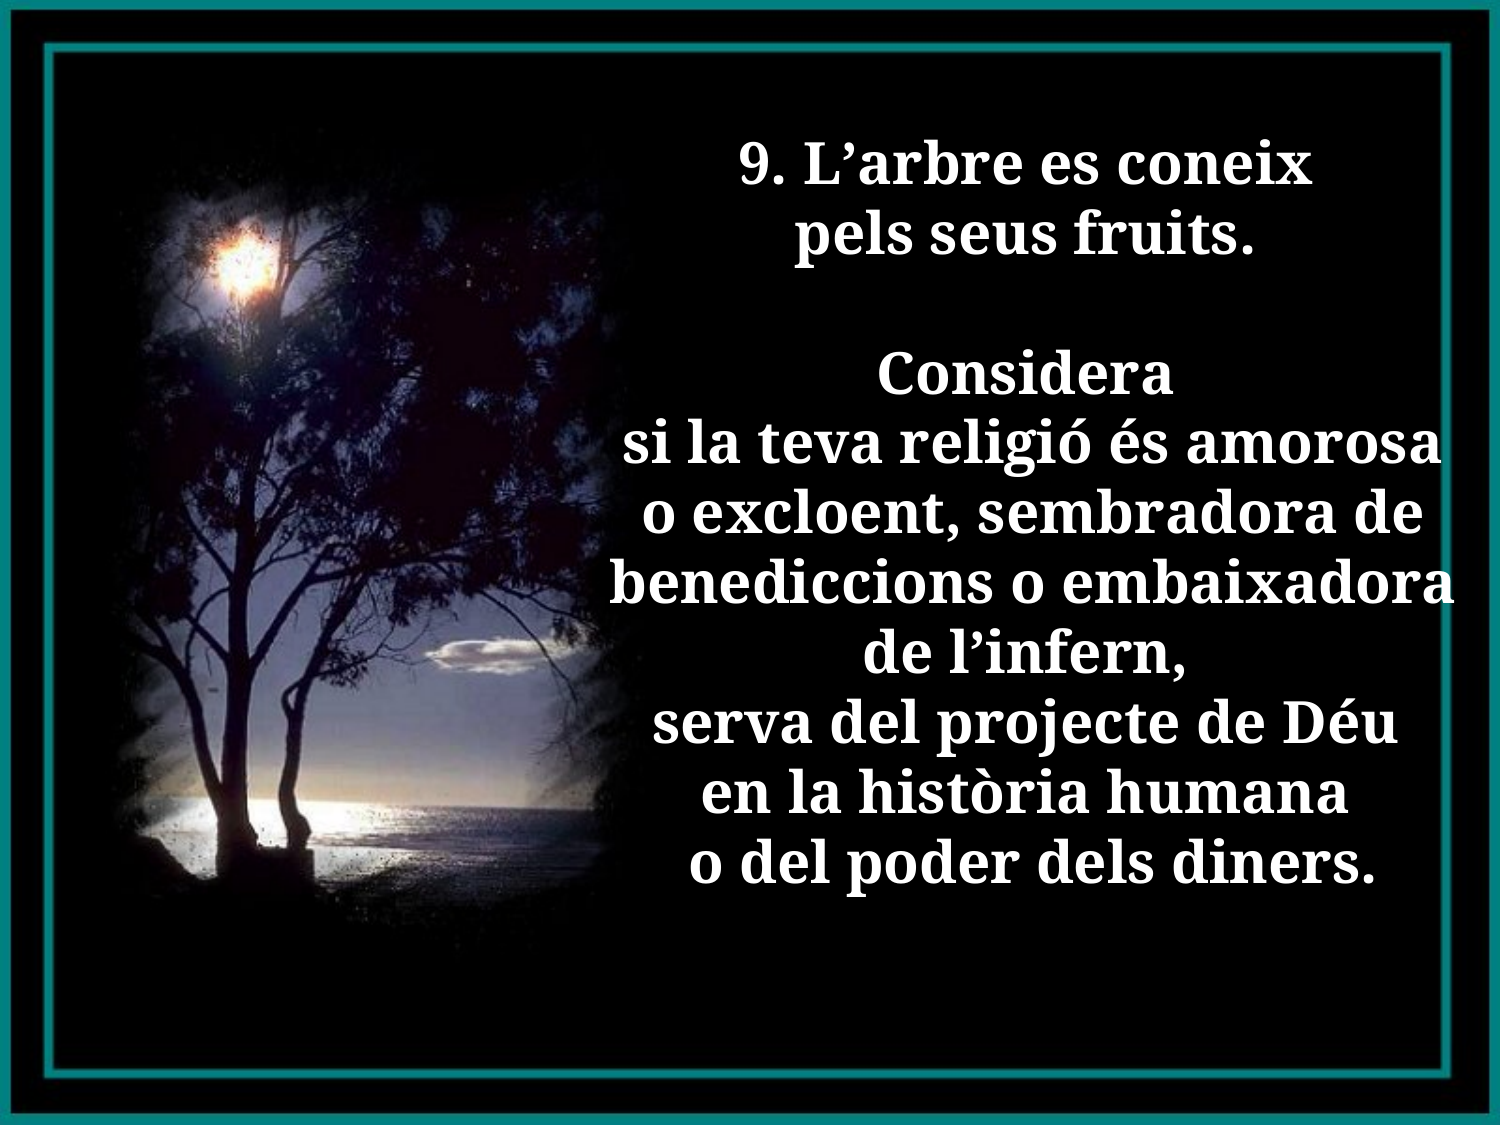

9. L’arbre es coneix
pels seus fruits.
Considera
si la teva religió és amorosa o excloent, sembradora de benediccions o embaixadora de l’infern,
serva del projecte de Déu
en la història humana
o del poder dels diners.